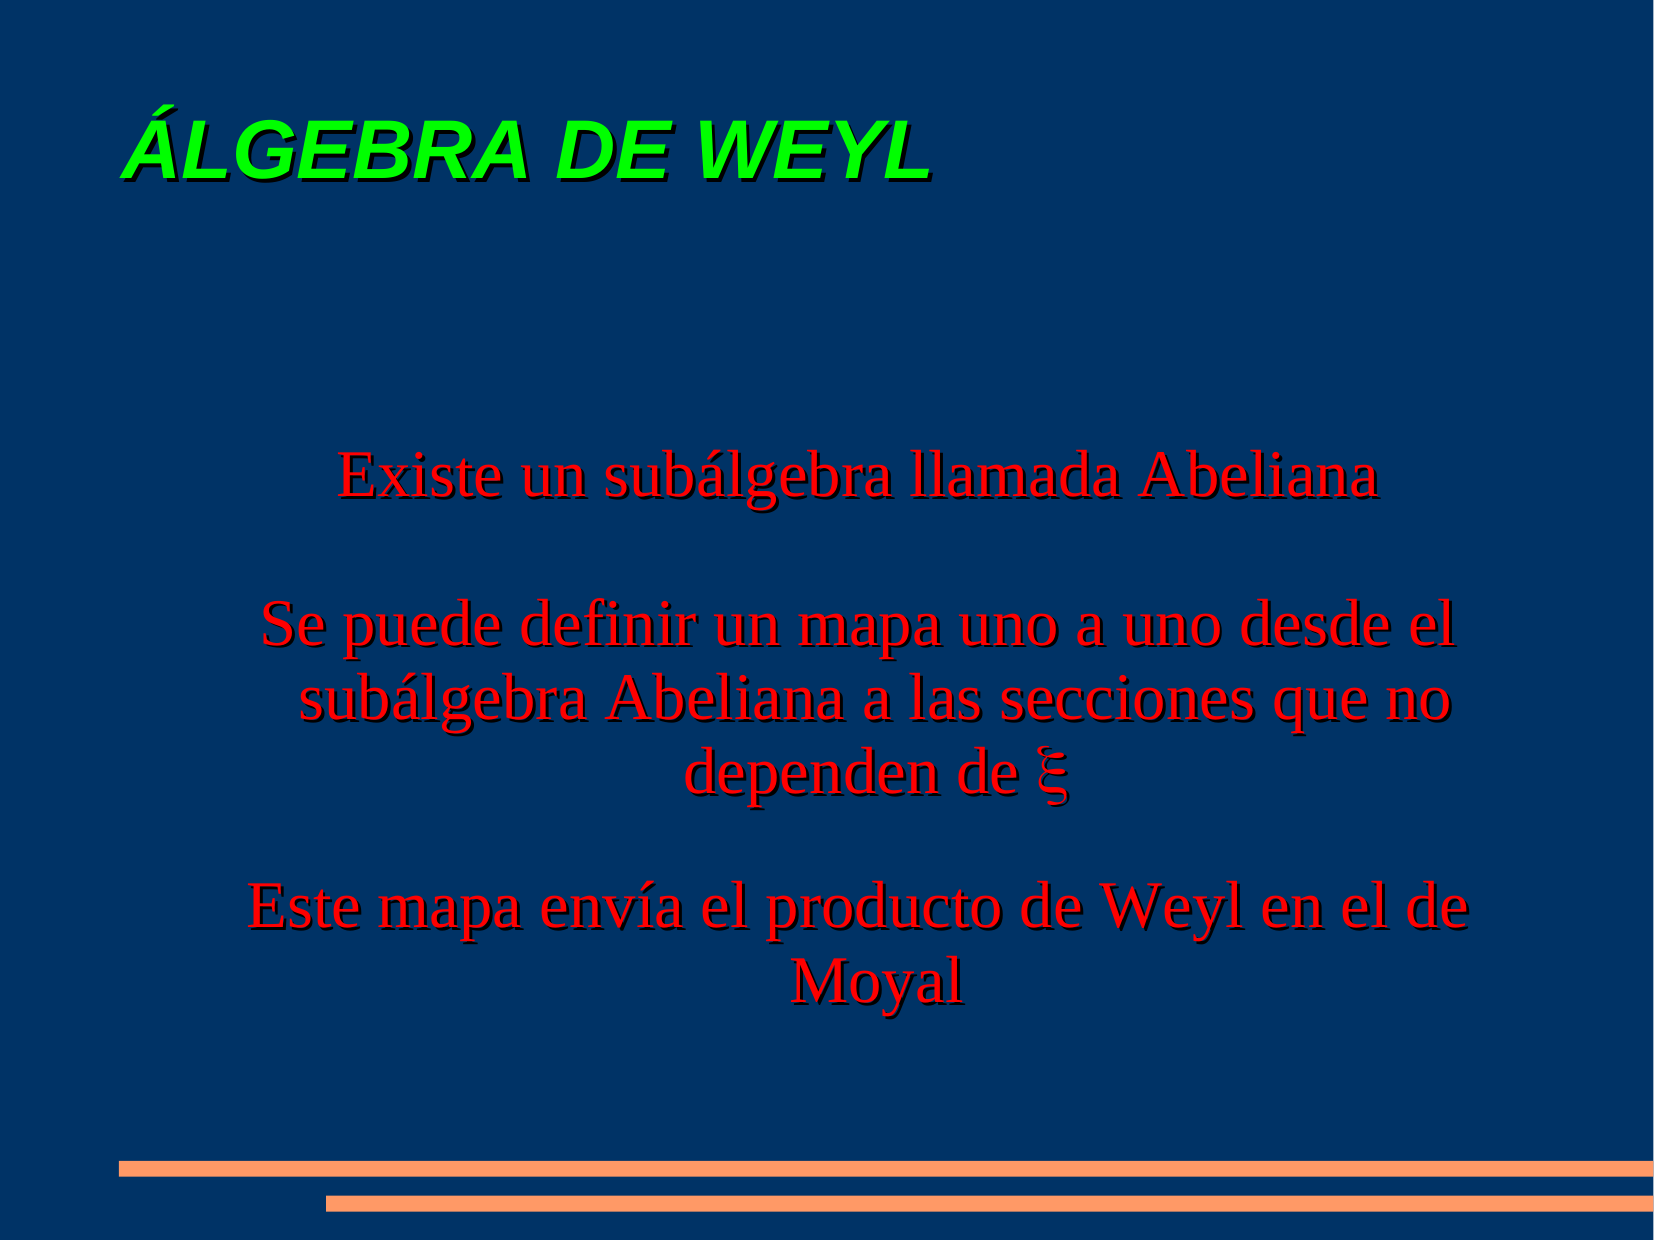

# ÁLGEBRA DE WEYL
Existe un subálgebra llamada Abeliana
Se puede definir un mapa uno a uno desde el subálgebra Abeliana a las secciones que no dependen de 
Este mapa envía el producto de Weyl en el de Moyal